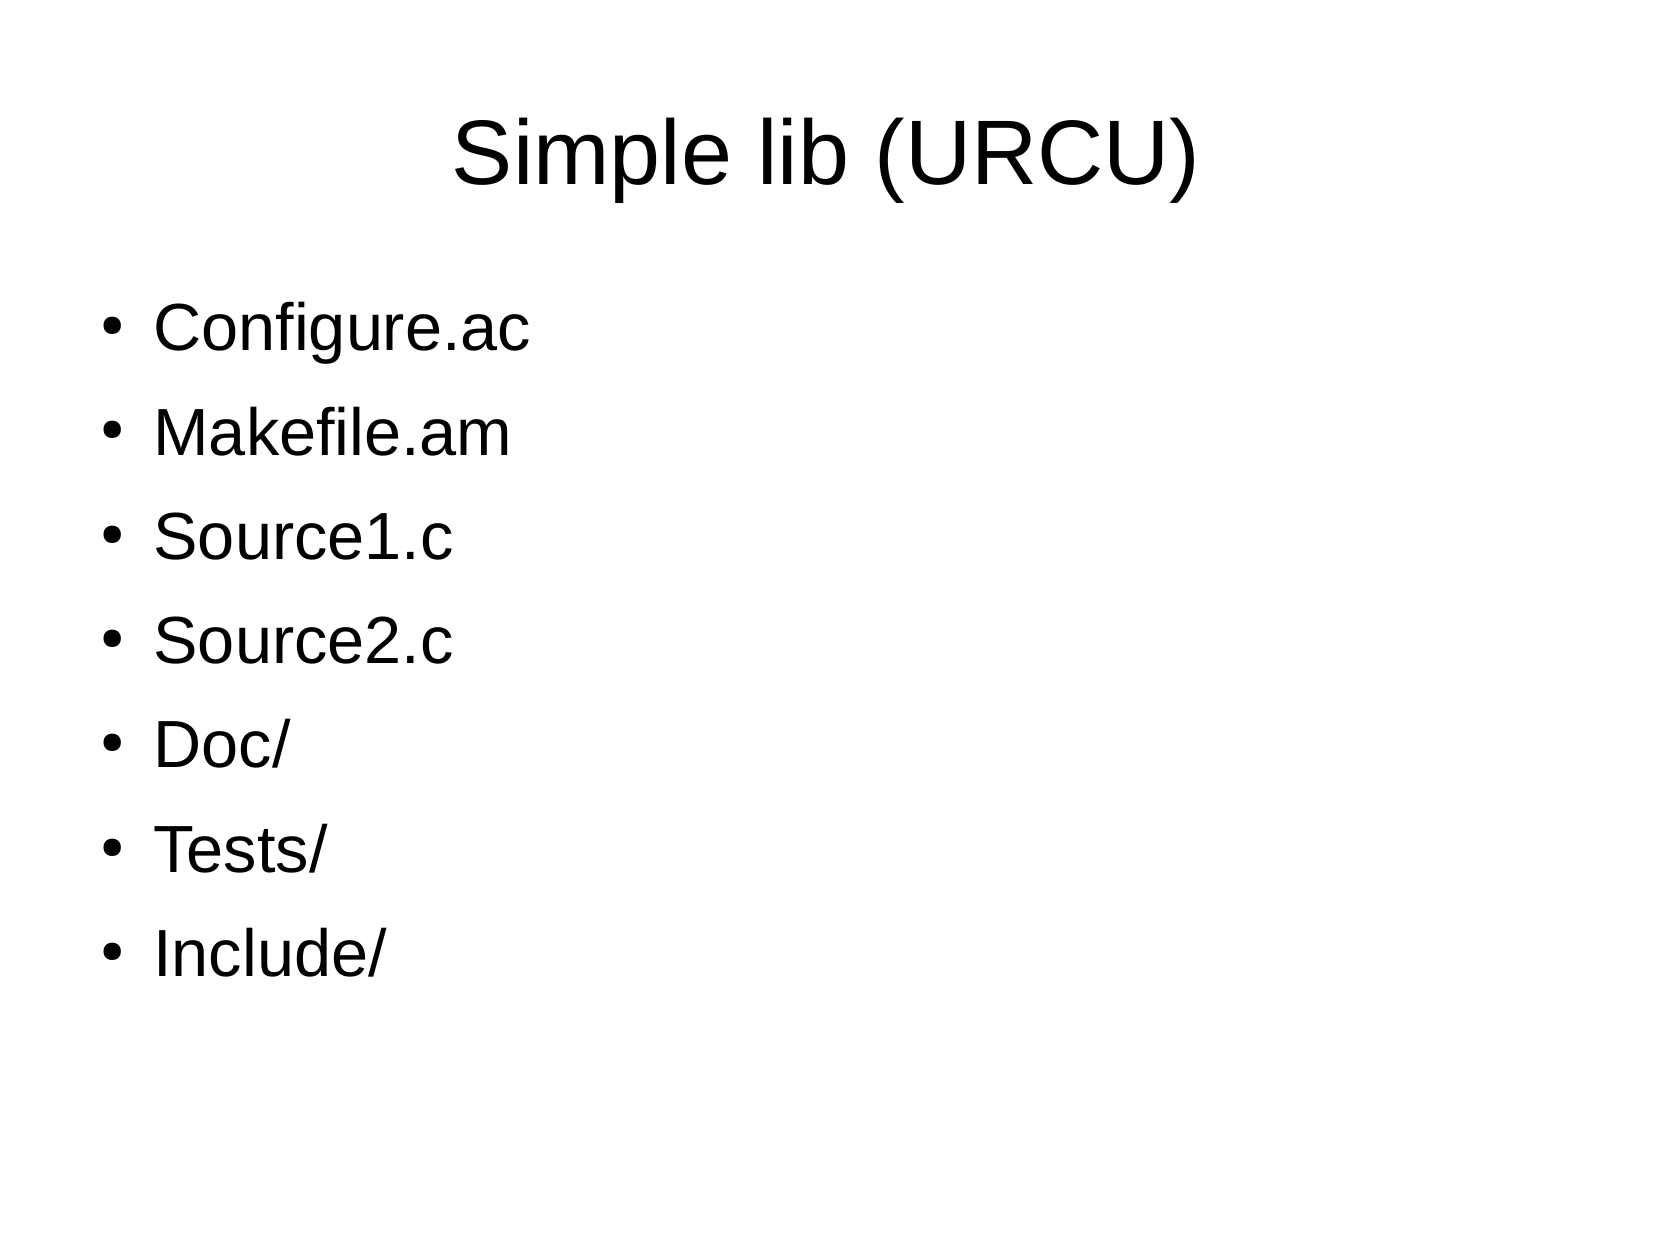

# Simple lib (URCU)
Configure.ac
Makefile.am
Source1.c
Source2.c
Doc/
Tests/
Include/